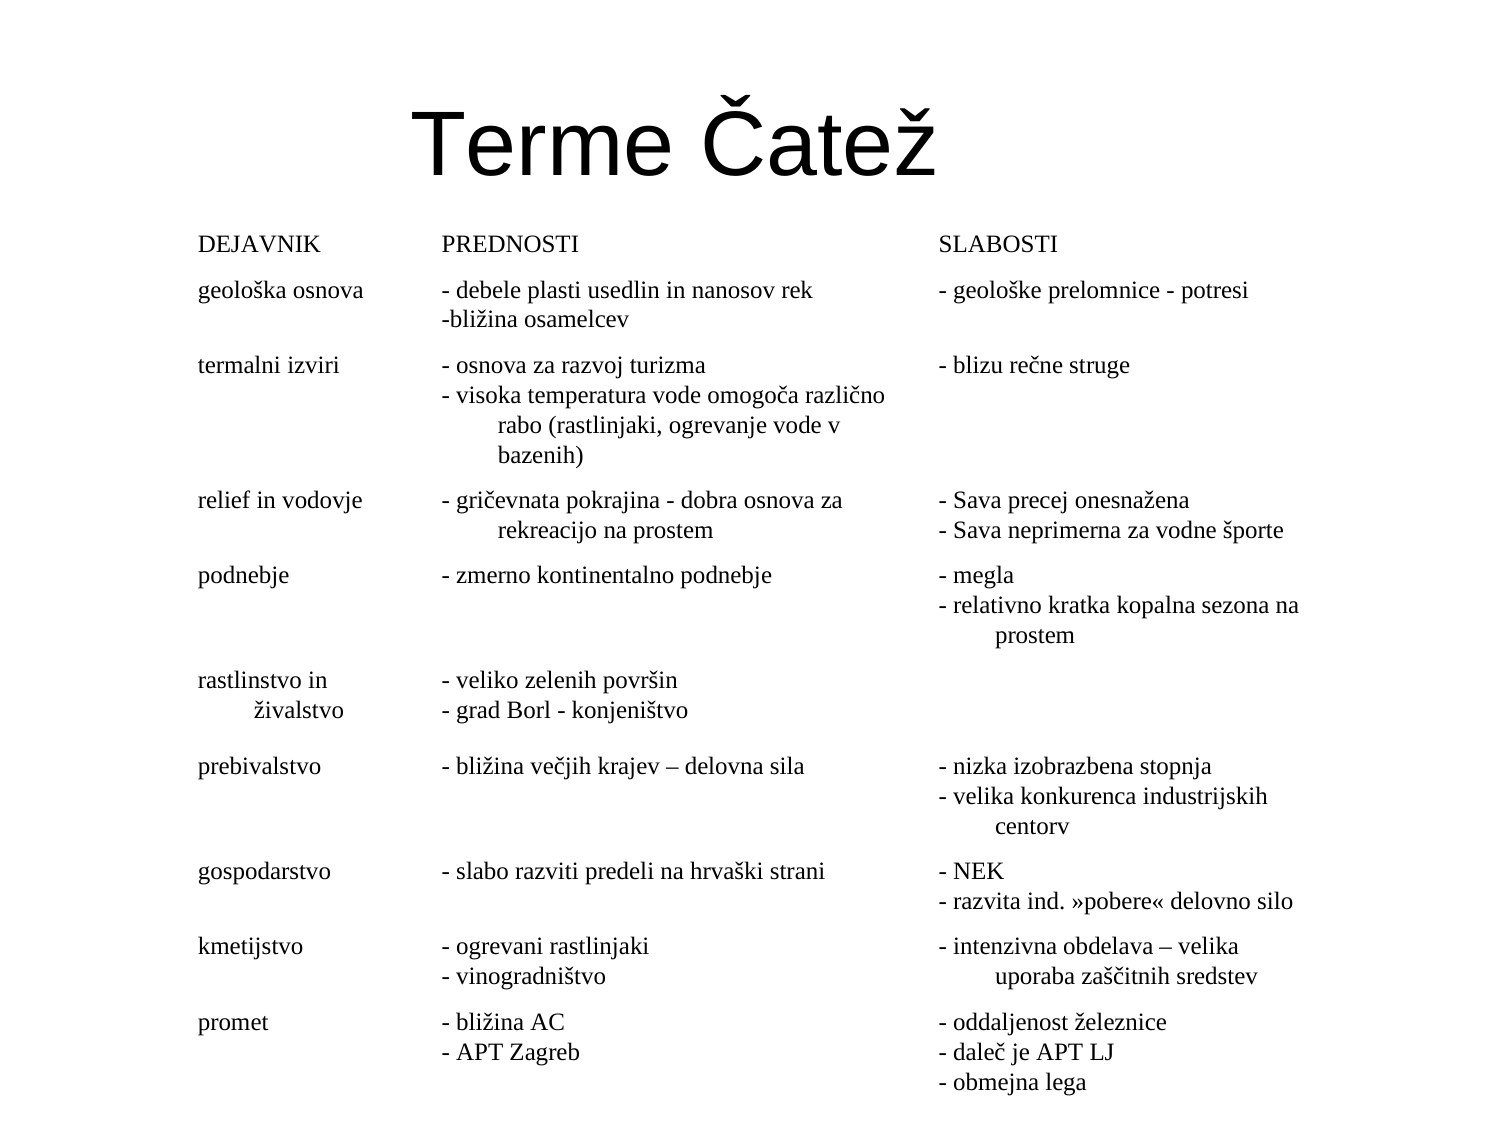

# Terme Čatež
| DEJAVNIK | PREDNOSTI | SLABOSTI |
| --- | --- | --- |
| geološka osnova | - debele plasti usedlin in nanosov rek -bližina osamelcev | - geološke prelomnice - potresi |
| termalni izviri | - osnova za razvoj turizma - visoka temperatura vode omogoča različno rabo (rastlinjaki, ogrevanje vode v bazenih) | - blizu rečne struge |
| relief in vodovje | - gričevnata pokrajina - dobra osnova za rekreacijo na prostem | - Sava precej onesnažena - Sava neprimerna za vodne športe |
| podnebje | - zmerno kontinentalno podnebje | - megla - relativno kratka kopalna sezona na prostem |
| rastlinstvo in živalstvo | - veliko zelenih površin - grad Borl - konjeništvo | |
| prebivalstvo | - bližina večjih krajev – delovna sila | - nizka izobrazbena stopnja - velika konkurenca industrijskih centorv |
| gospodarstvo | - slabo razviti predeli na hrvaški strani | - NEK - razvita ind. »pobere« delovno silo |
| kmetijstvo | - ogrevani rastlinjaki - vinogradništvo | - intenzivna obdelava – velika uporaba zaščitnih sredstev |
| promet | - bližina AC - APT Zagreb | - oddaljenost železnice - daleč je APT LJ - obmejna lega |